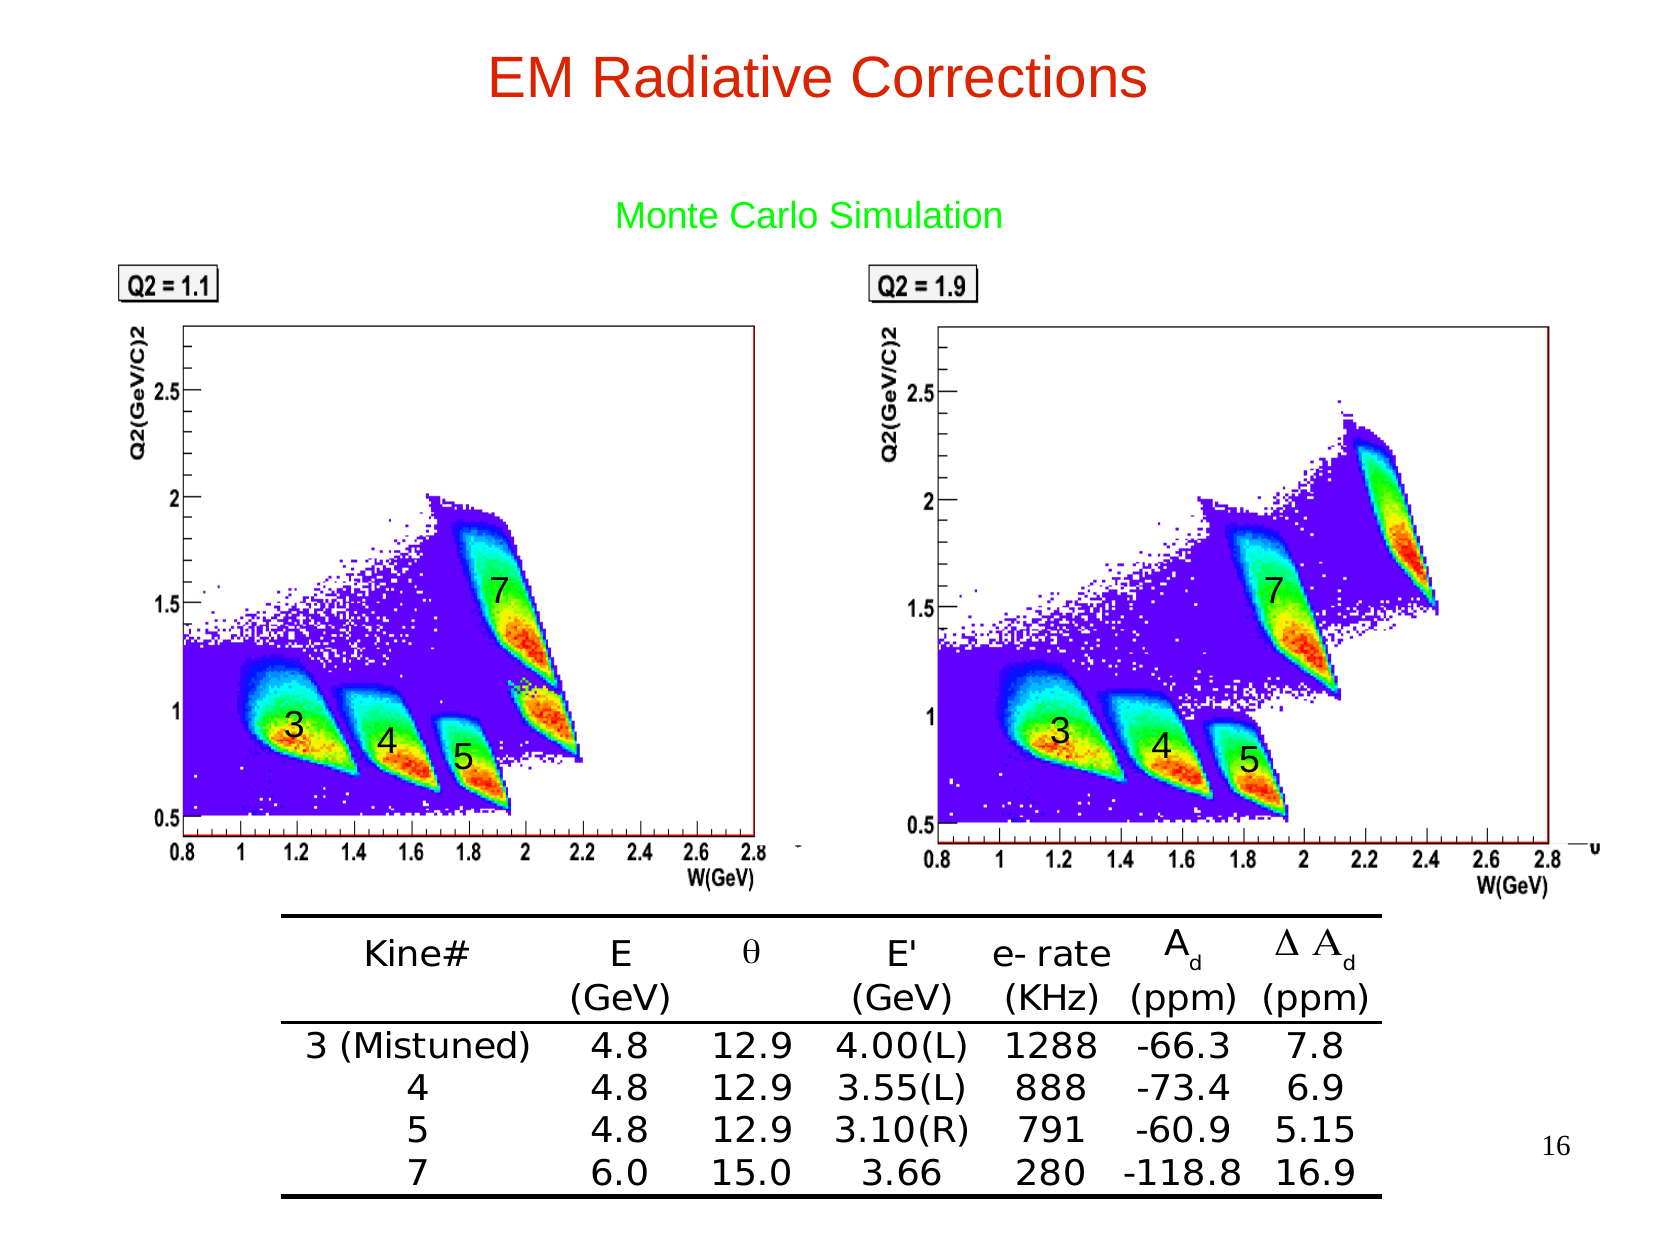

EM Radiative Corrections
Monte Carlo Simulation
7
7
3
3
4
4
5
5
16
 Resonance events contribute to 15 %
 No reliable way to calculate PV asymmetry at low W and Q2
 Almost impossible to calculate resonance structure